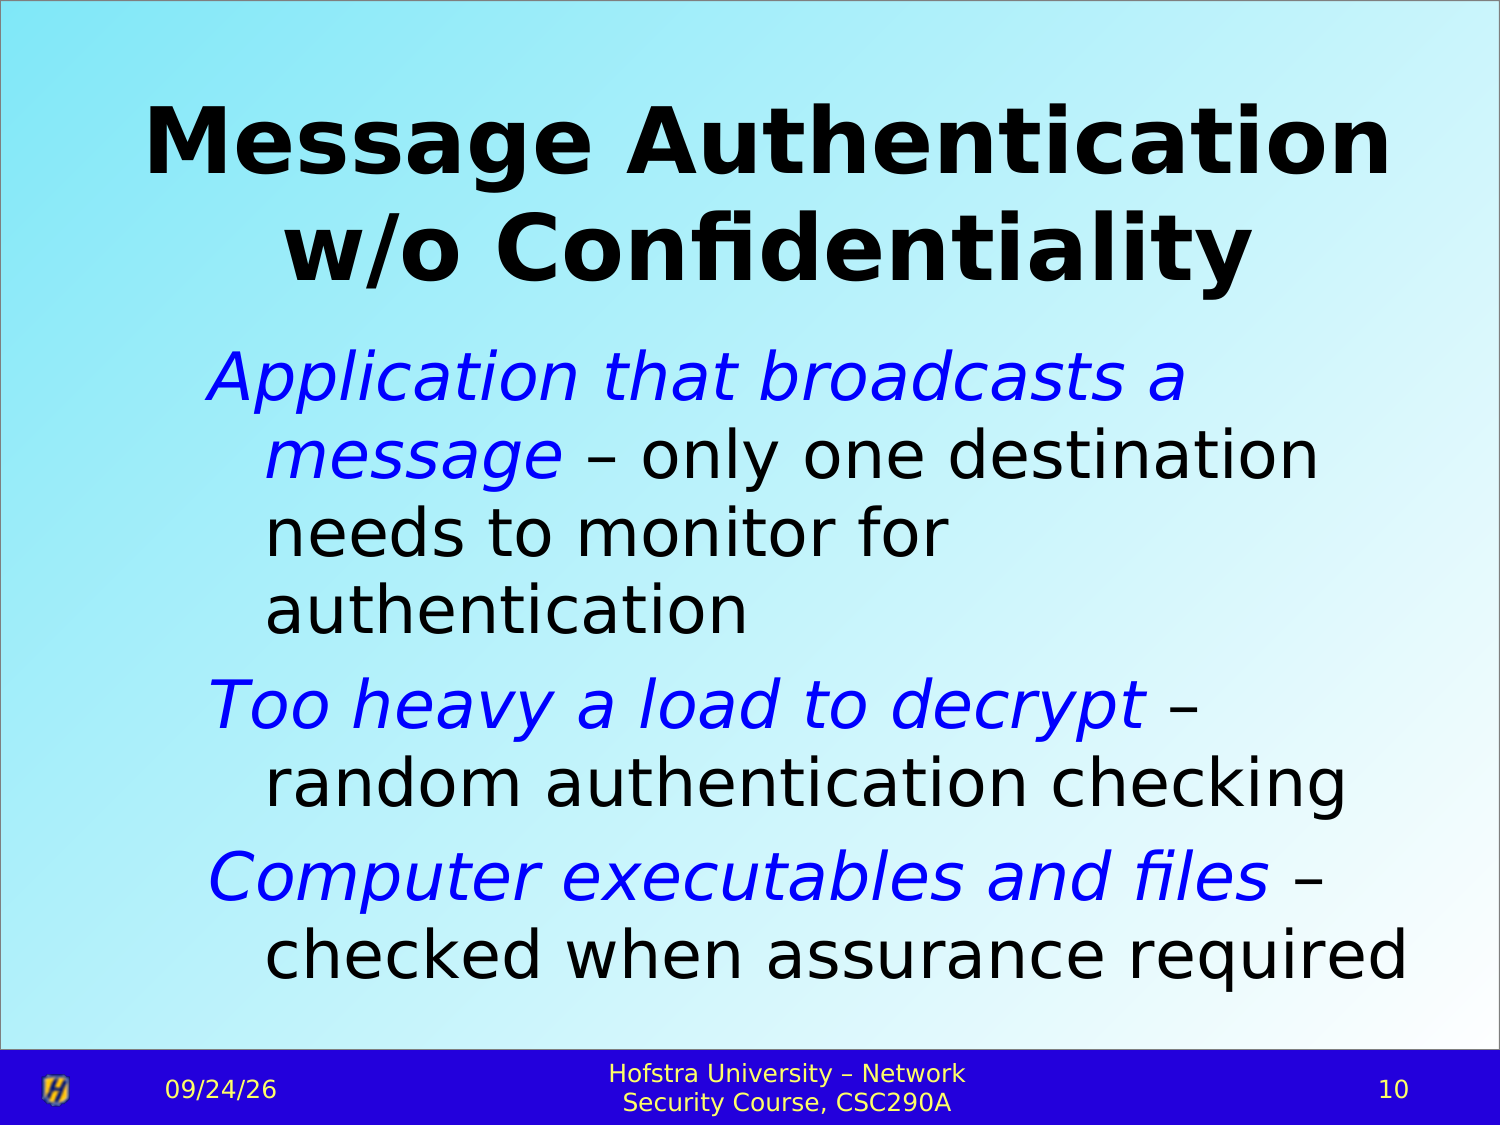

# Message Authentication w/o Confidentiality
Application that broadcasts a message – only one destination needs to monitor for authentication
Too heavy a load to decrypt – random authentication checking
Computer executables and files – checked when assurance required
10